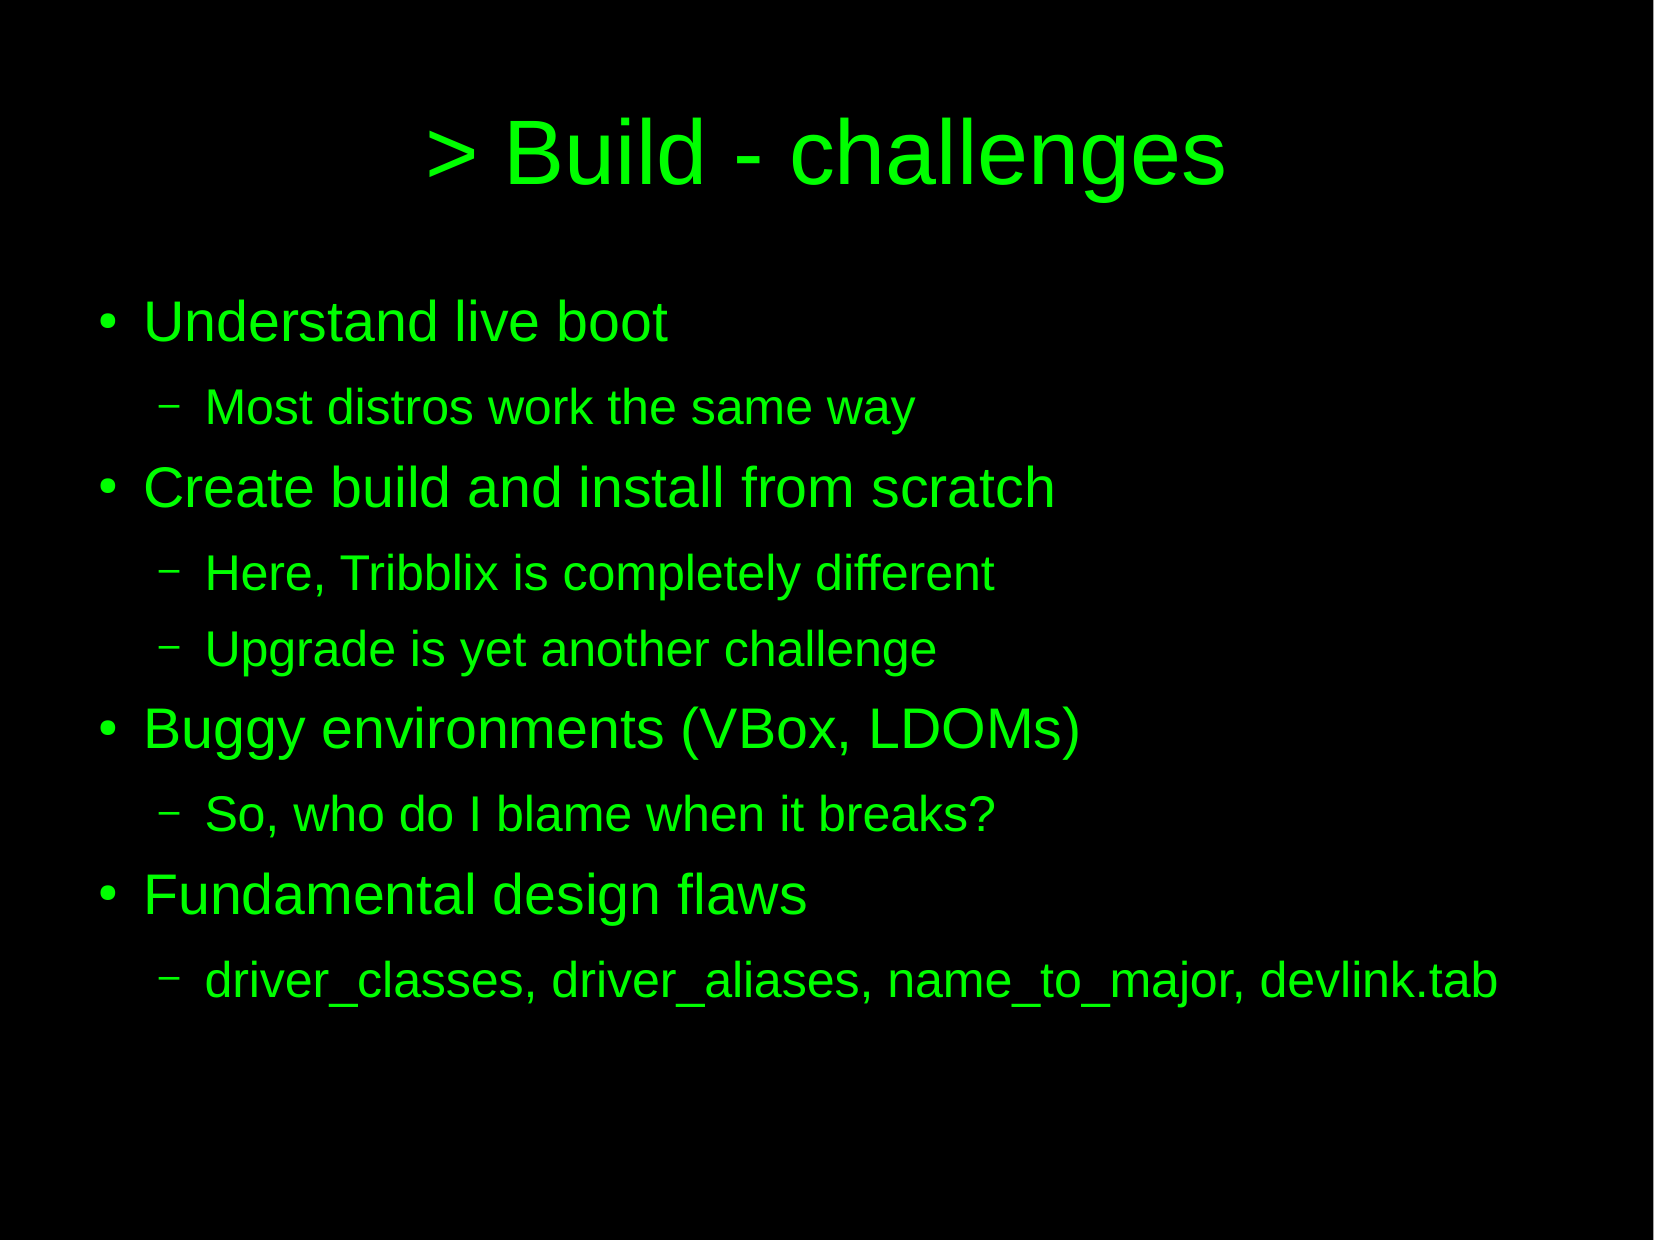

# > Build - challenges
Understand live boot
Most distros work the same way
Create build and install from scratch
Here, Tribblix is completely different
Upgrade is yet another challenge
Buggy environments (VBox, LDOMs)
So, who do I blame when it breaks?
Fundamental design flaws
driver_classes, driver_aliases, name_to_major, devlink.tab